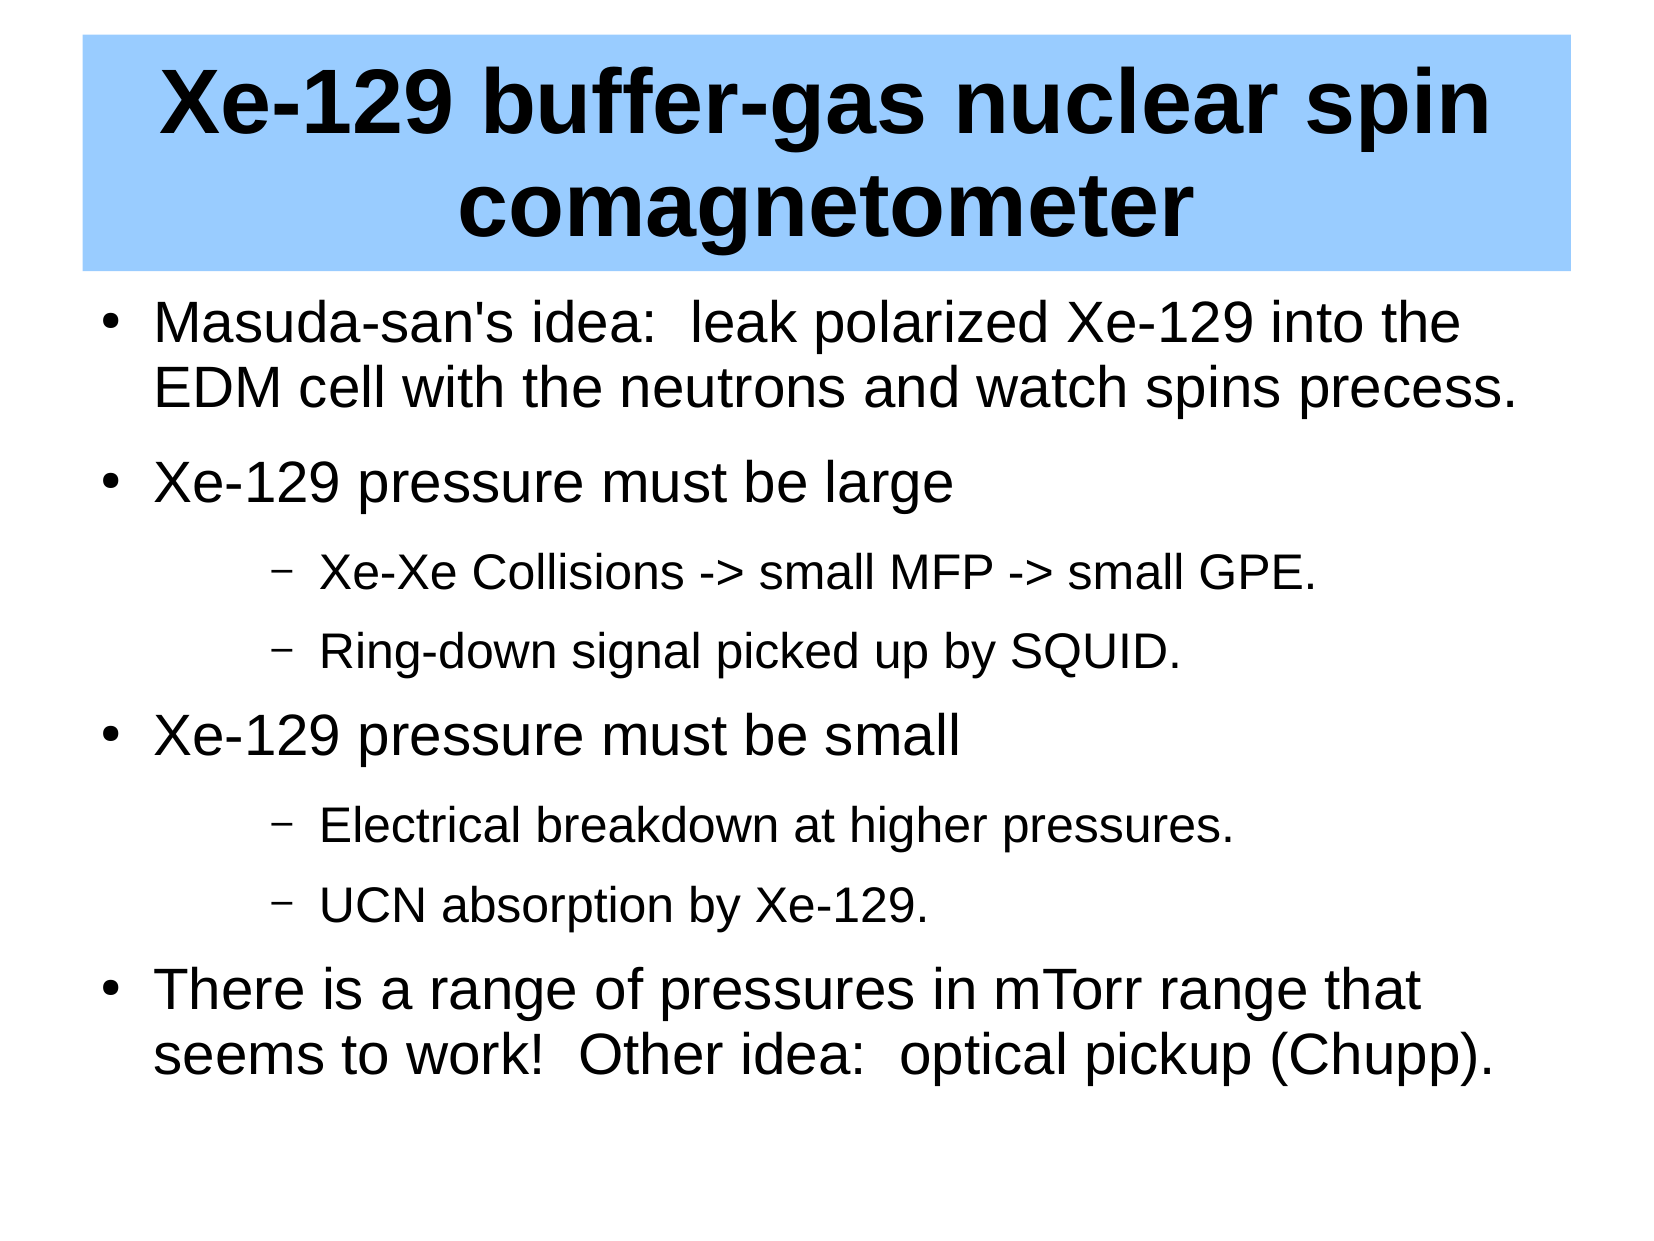

# Xe-129 buffer-gas nuclear spin comagnetometer
Masuda-san's idea: leak polarized Xe-129 into the EDM cell with the neutrons and watch spins precess.
Xe-129 pressure must be large
Xe-Xe Collisions -> small MFP -> small GPE.
Ring-down signal picked up by SQUID.
Xe-129 pressure must be small
Electrical breakdown at higher pressures.
UCN absorption by Xe-129.
There is a range of pressures in mTorr range that seems to work! Other idea: optical pickup (Chupp).